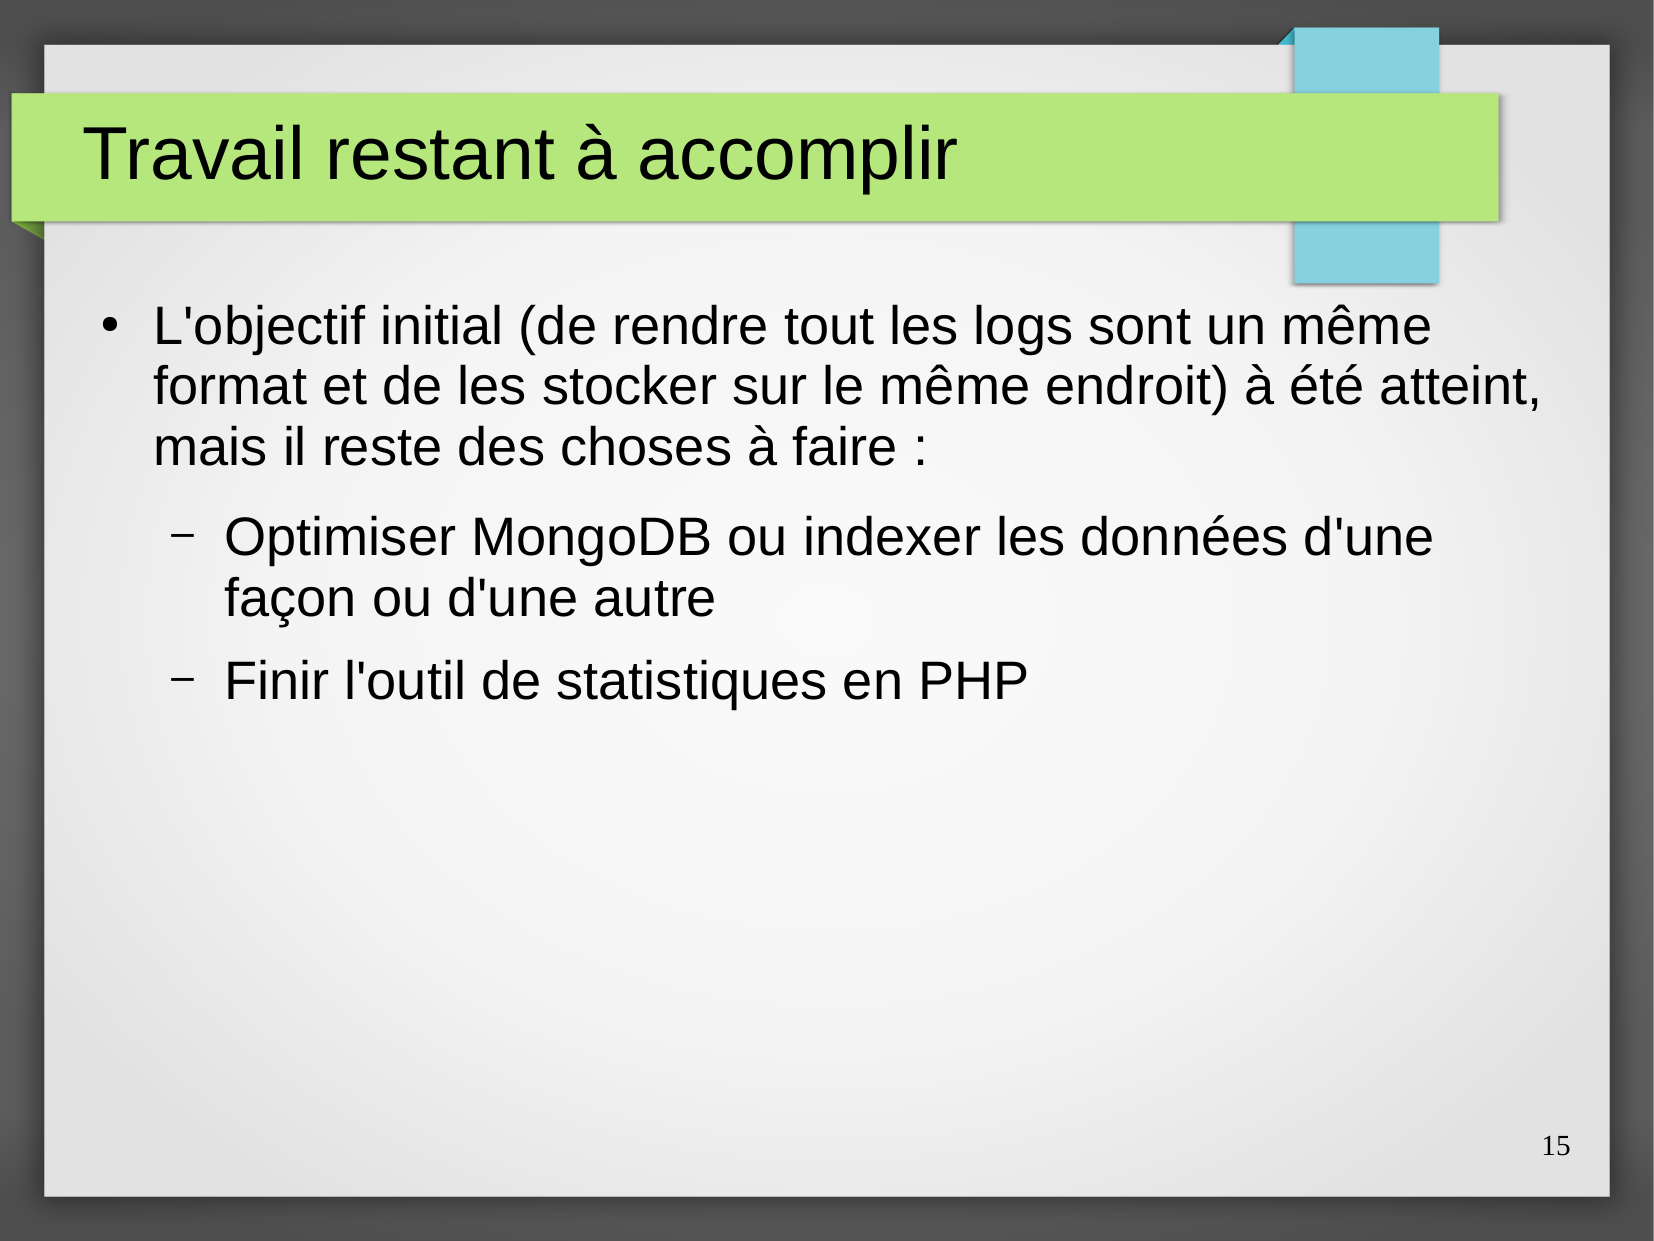

# Travail restant à accomplir
L'objectif initial (de rendre tout les logs sont un même format et de les stocker sur le même endroit) à été atteint, mais il reste des choses à faire :
Optimiser MongoDB ou indexer les données d'une façon ou d'une autre
Finir l'outil de statistiques en PHP
15